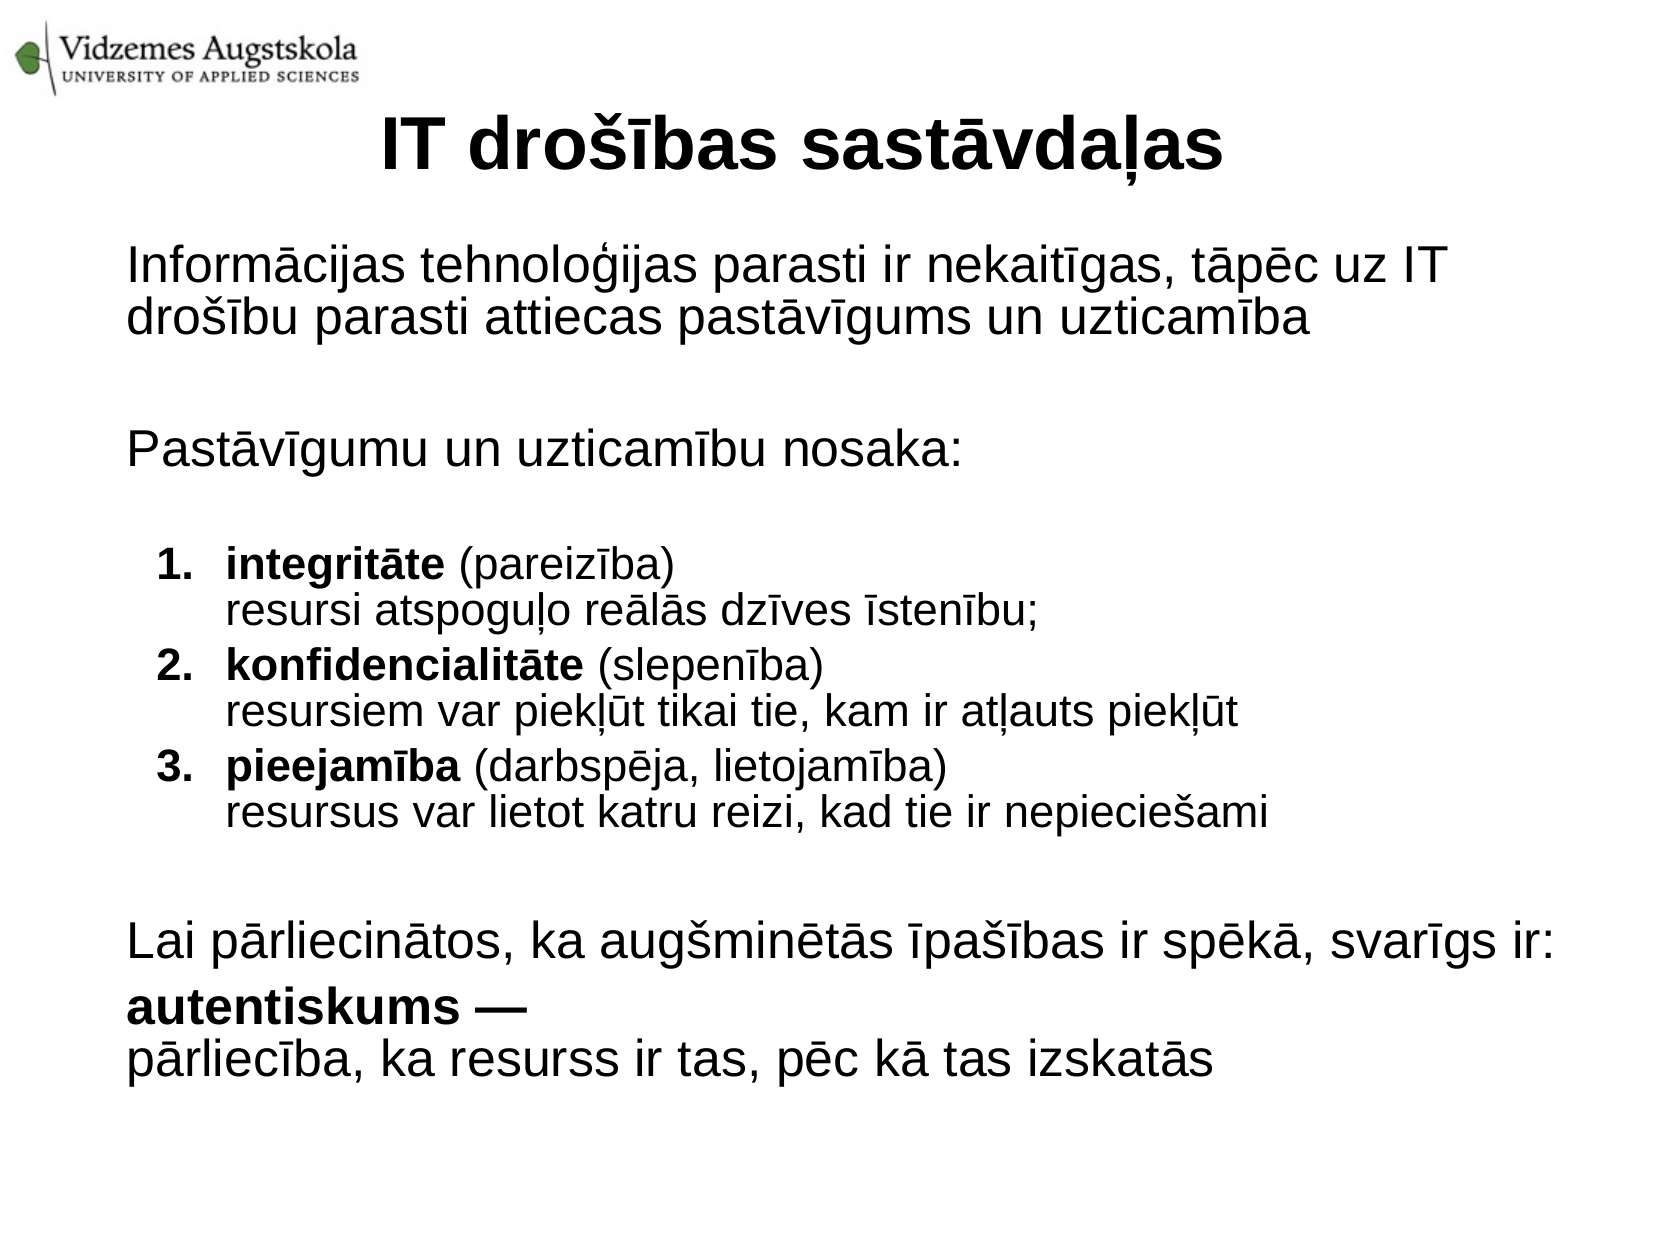

# IT drošības sastāvdaļas
Informācijas tehnoloģijas parasti ir nekaitīgas, tāpēc uz IT drošību parasti attiecas pastāvīgums un uzticamība
Pastāvīgumu un uzticamību nosaka:
integritāte (pareizība)
resursi atspoguļo reālās dzīves īstenību;
konfidencialitāte (slepenība)
resursiem var piekļūt tikai tie, kam ir atļauts piekļūt
pieejamība (darbspēja, lietojamība)
resursus var lietot katru reizi, kad tie ir nepieciešami
Lai pārliecinātos, ka augšminētās īpašības ir spēkā, svarīgs ir:
autentiskums —
pārliecība, ka resurss ir tas, pēc kā tas izskatās